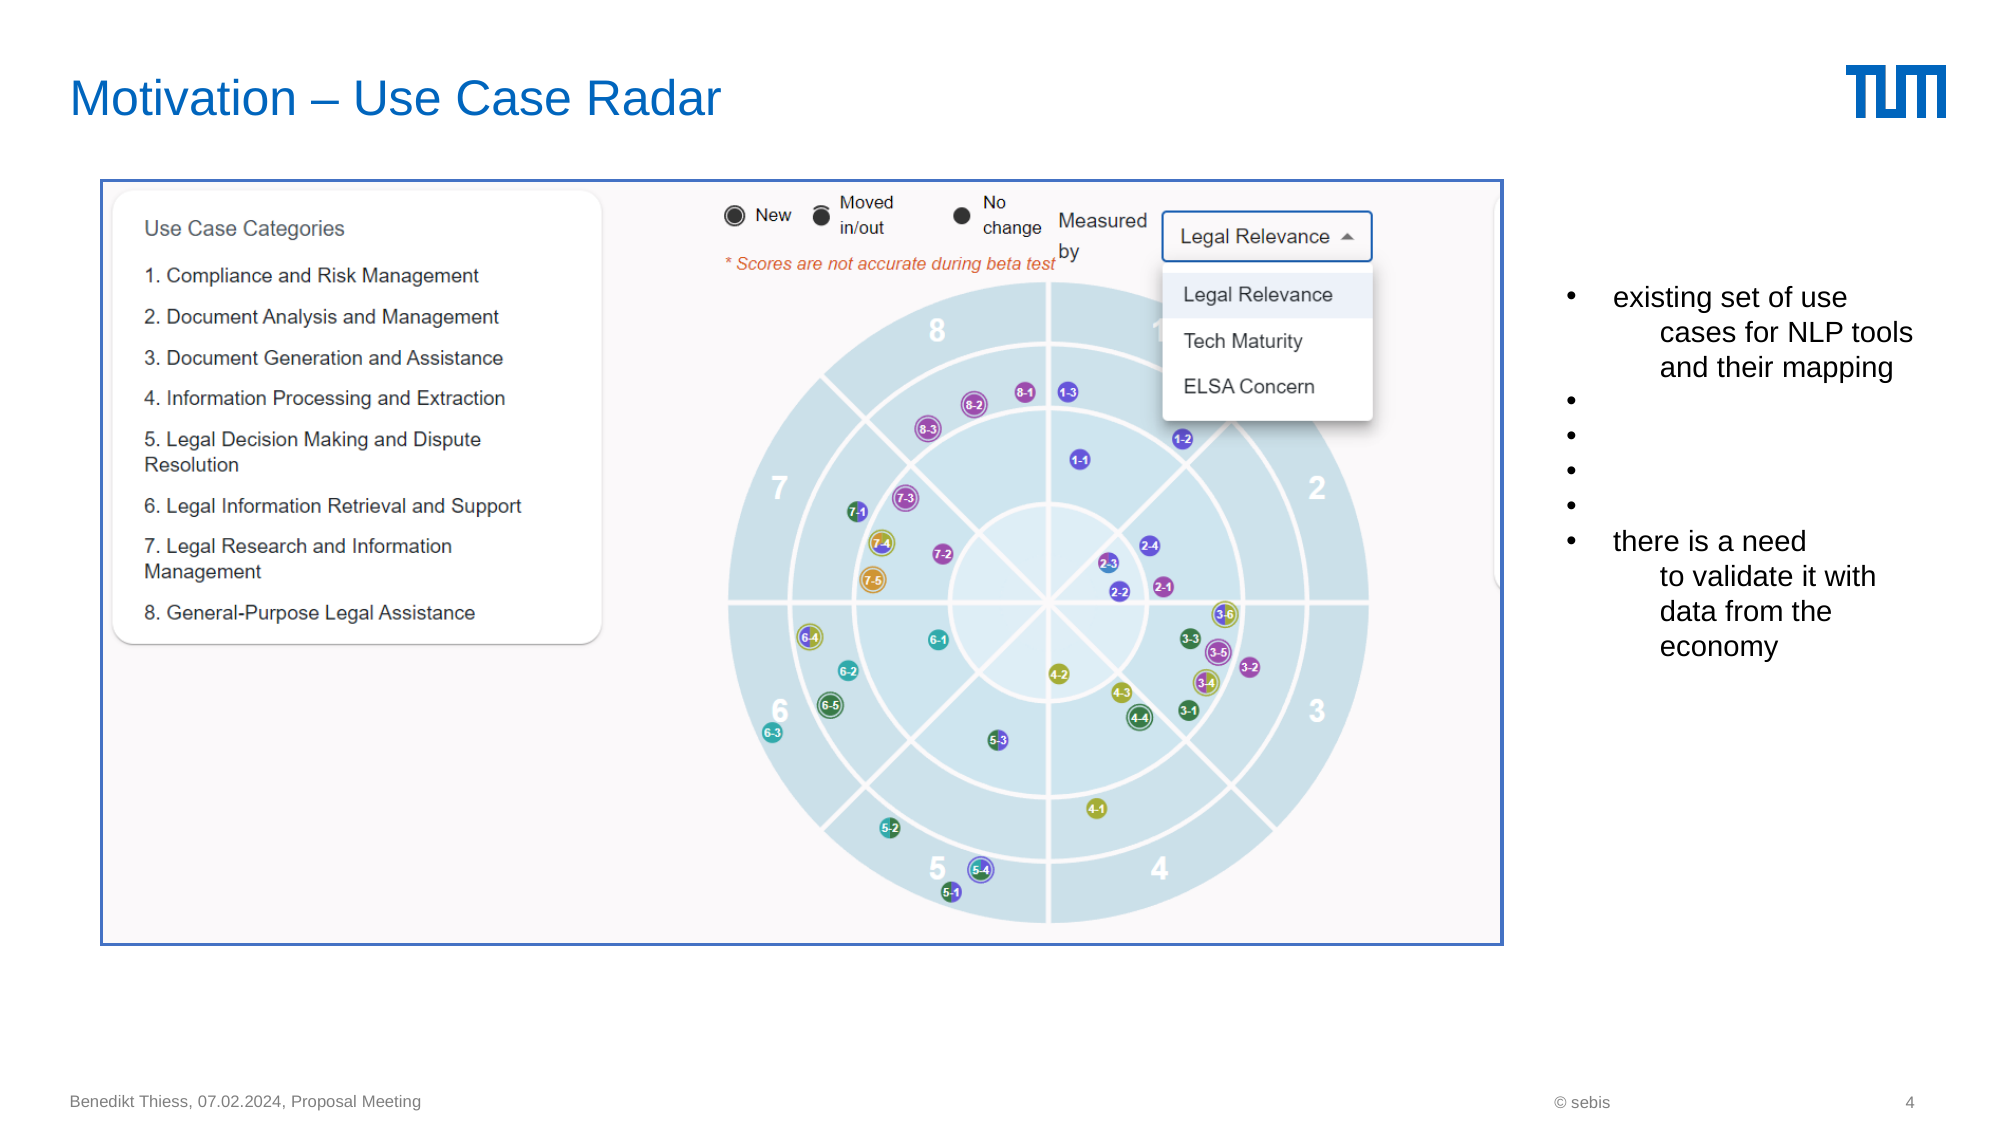

# Motivation – Use Case Radar
existing set of use cases for NLP tools and their mapping
there is a need to validate it with data from the economy
Benedikt Thiess, 07.02.2024, Proposal Meeting
© sebis